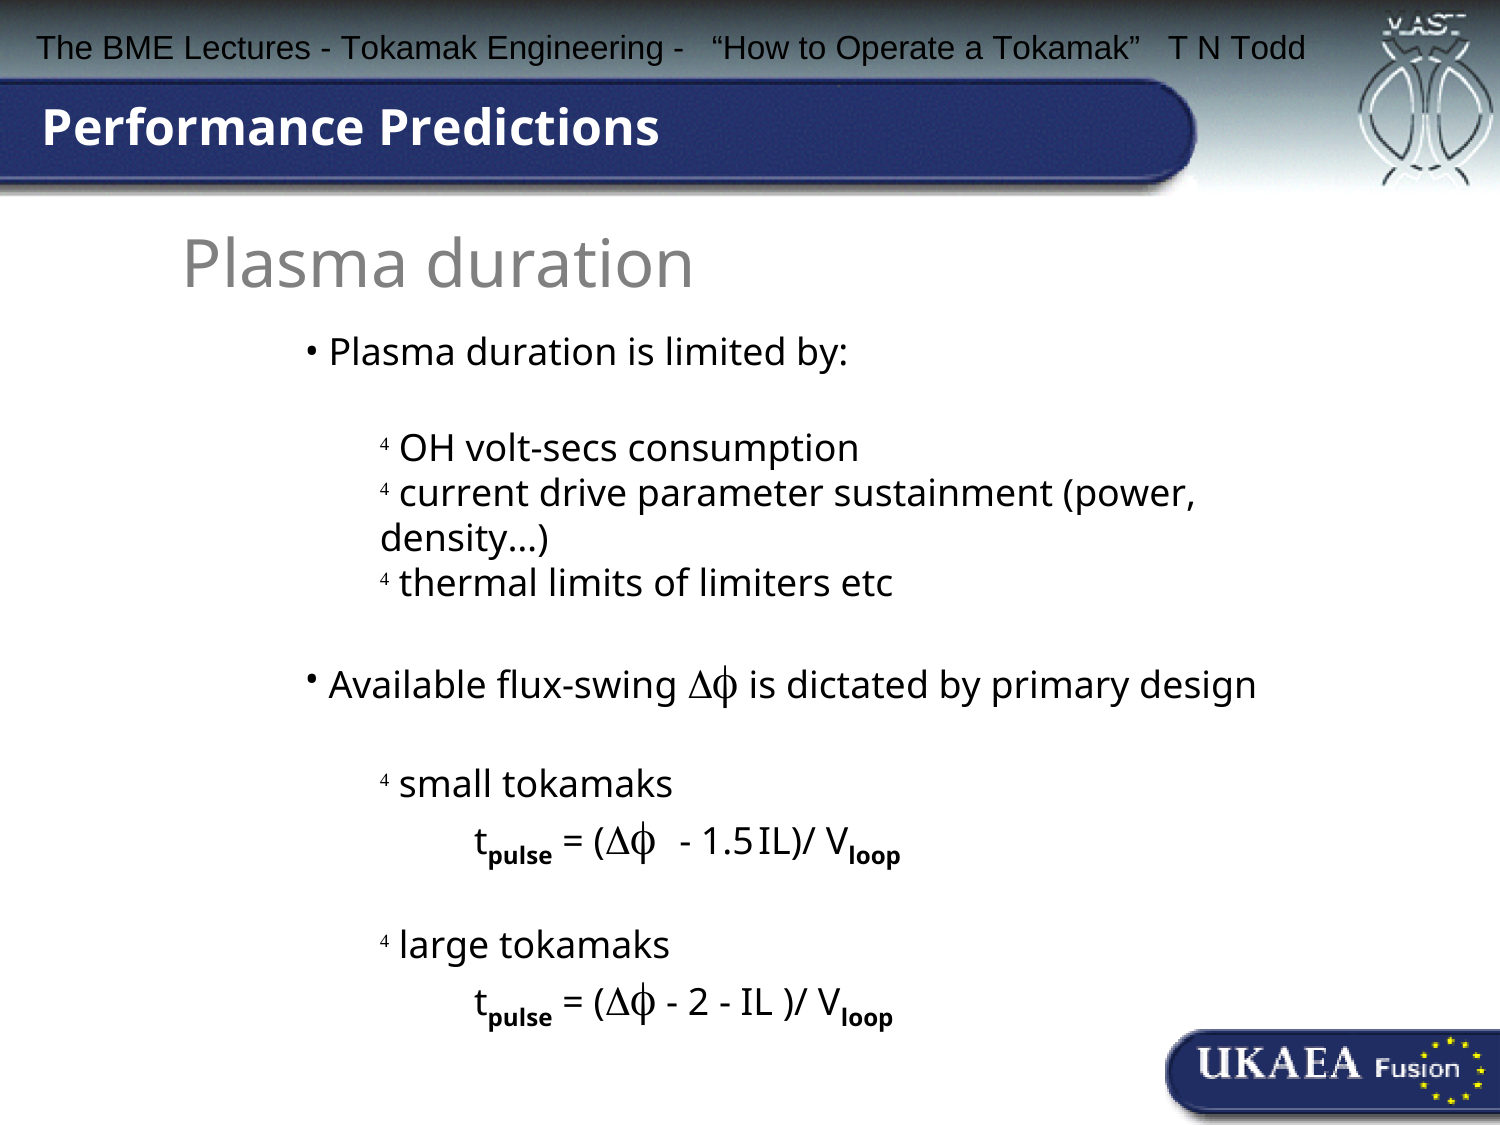

Performance Predictions
The BME Lectures - Tokamak Engineering - “How to Operate a Tokamak” T N Todd
Plasma duration
 Plasma duration is limited by:
 OH volt-secs consumption
 current drive parameter sustainment (power, density…)
 thermal limits of limiters etc
 Available flux-swing  is dictated by primary design
 small tokamaks
 tpulse = ( - 1.5 IL)/ Vloop
 large tokamaks
 tpulse = ( - 2 - IL )/ Vloop